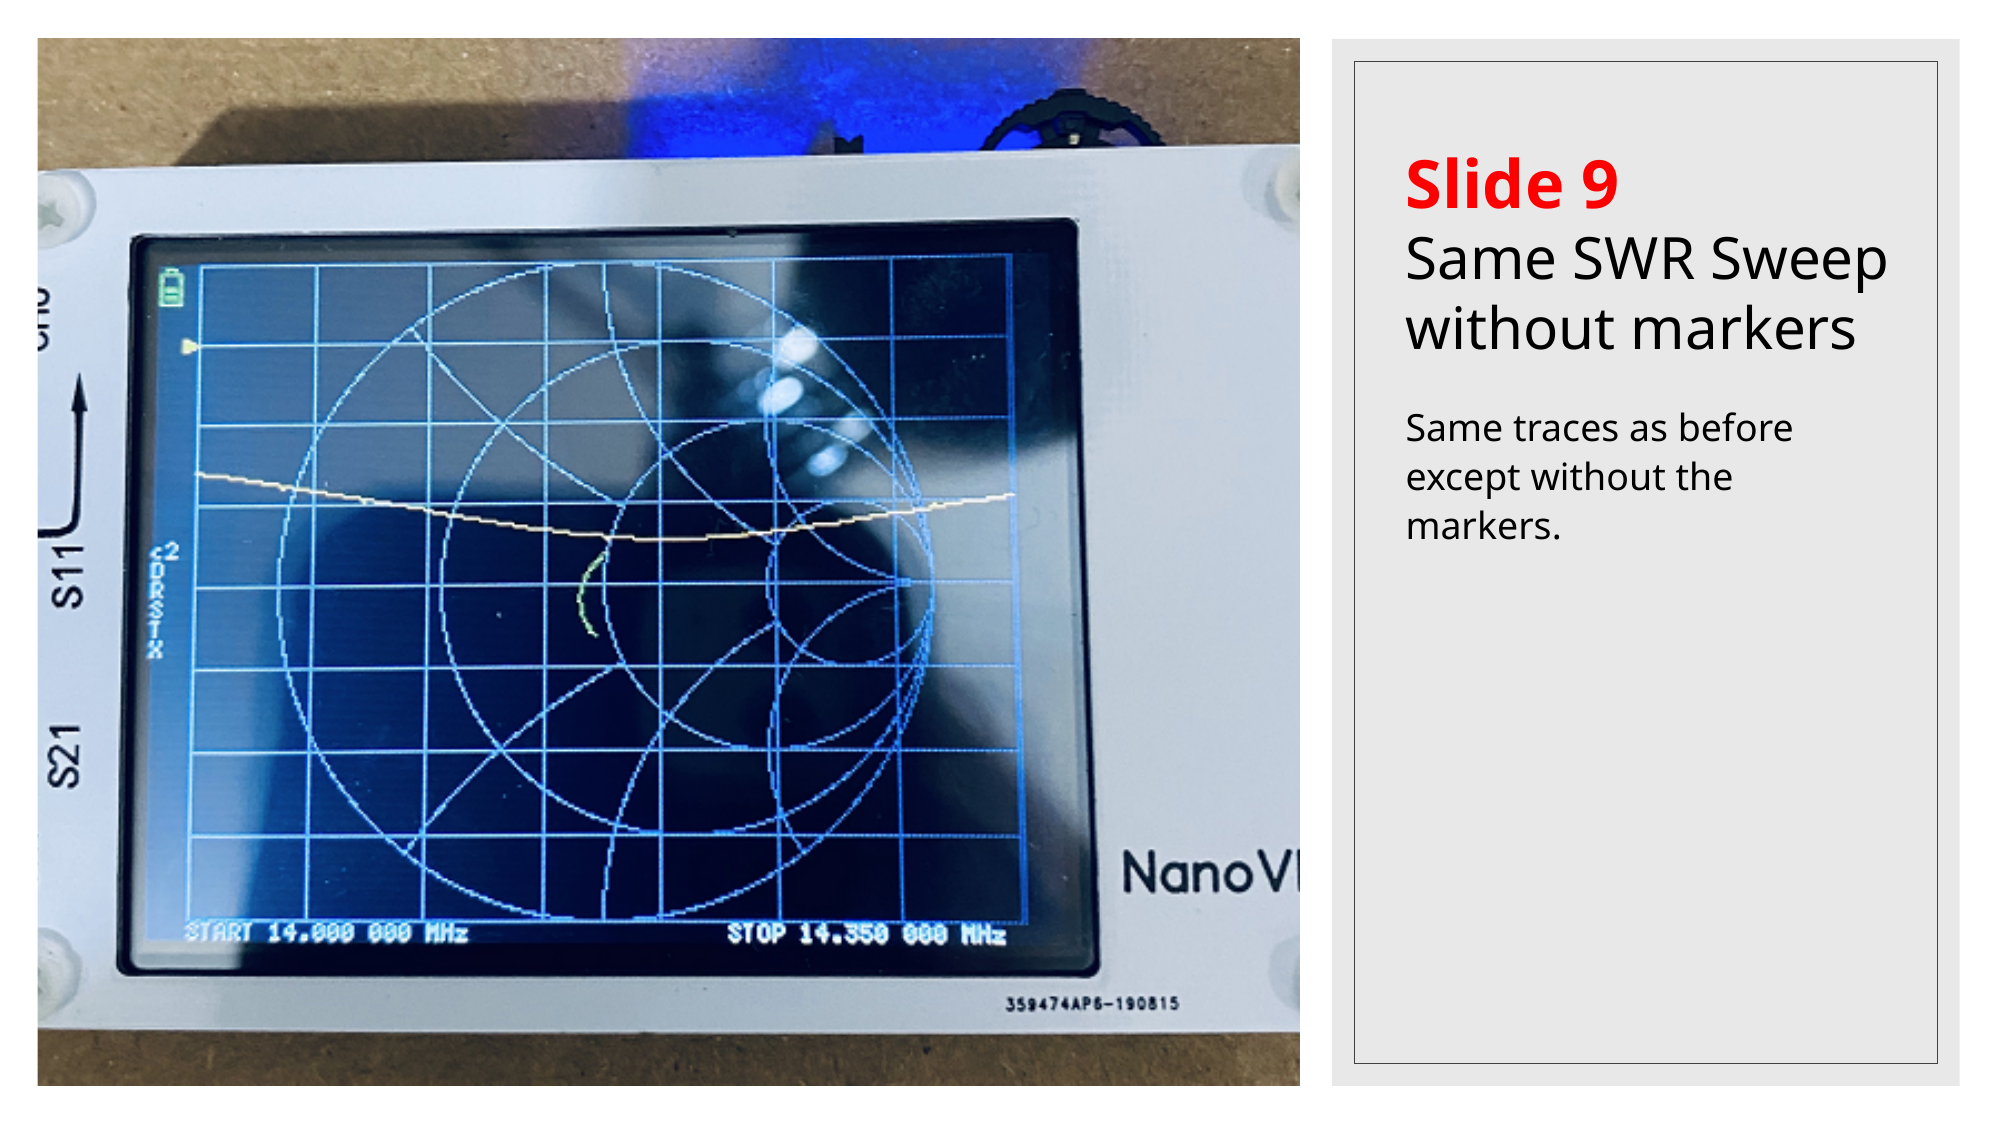

# Slide 9 Same SWR Sweep without markers
Same traces as before except without the markers.